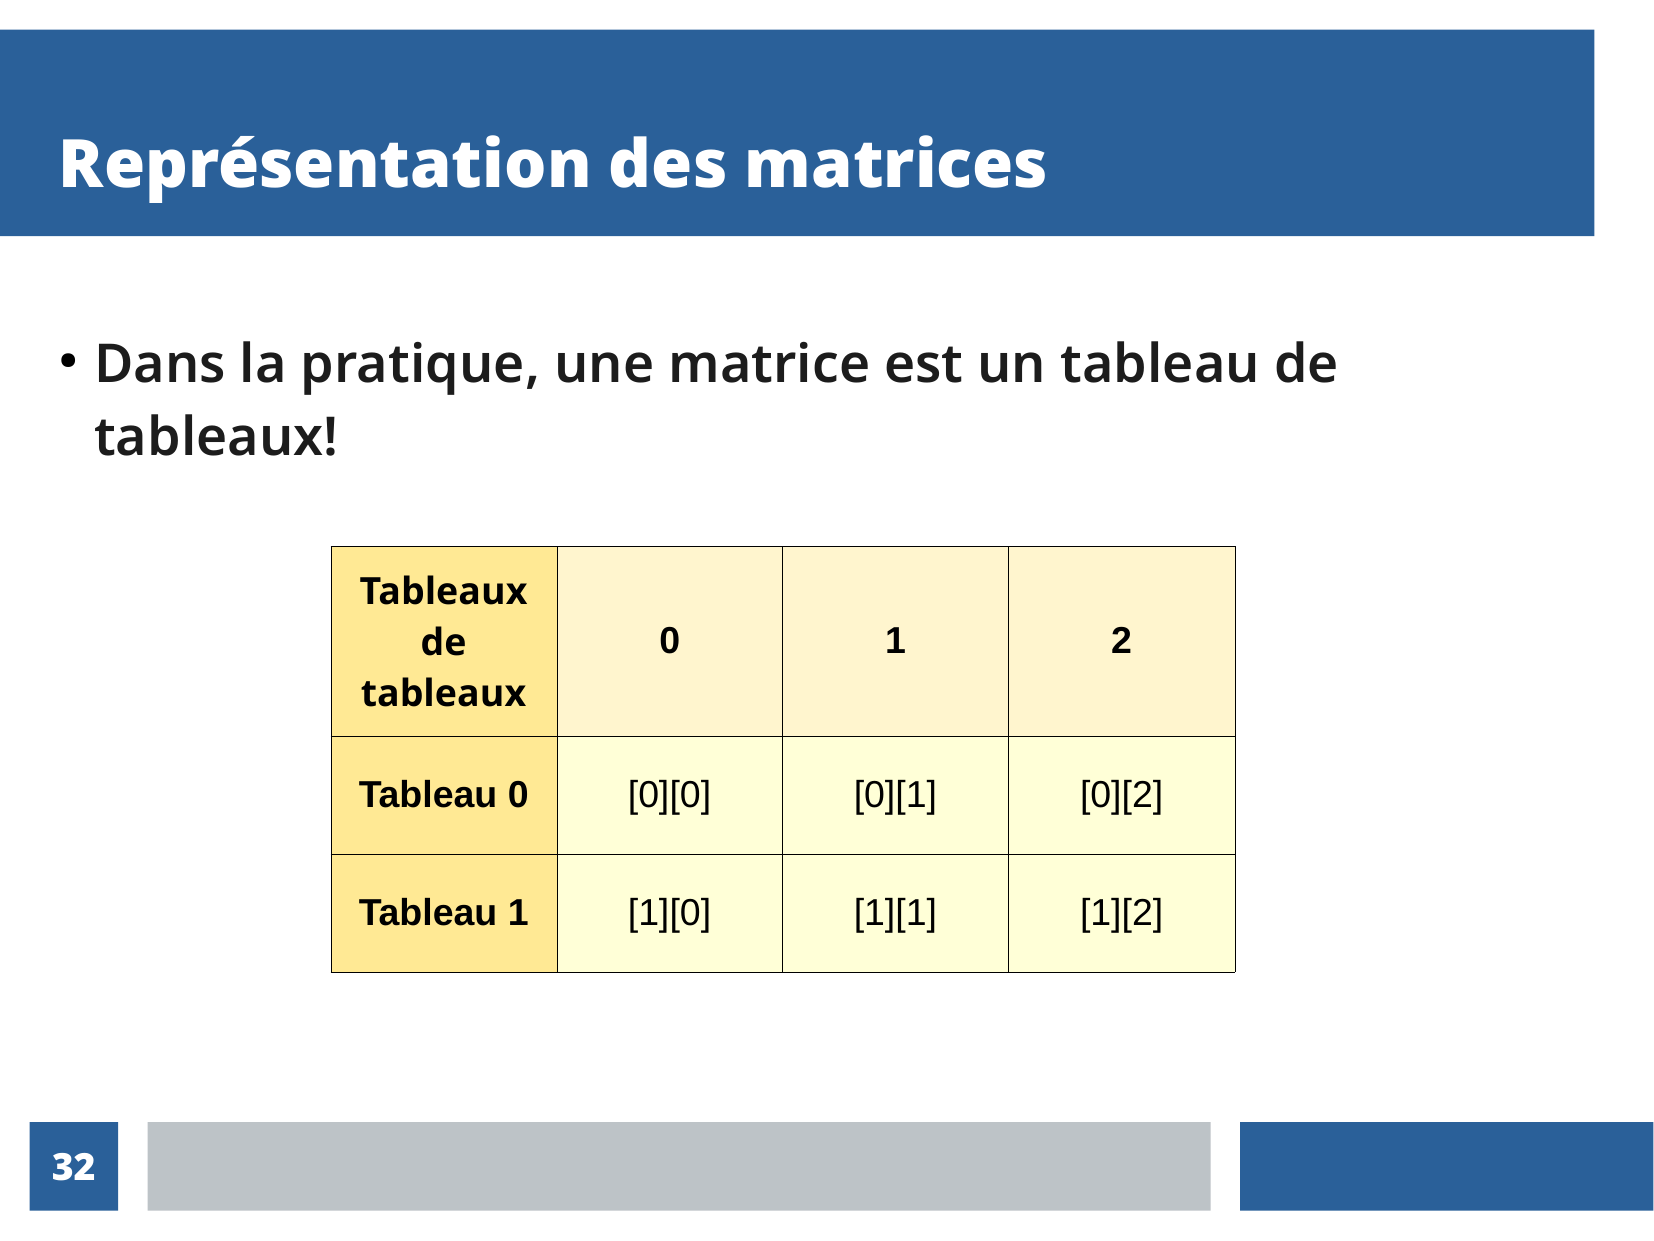

# Représentation des matrices
Dans la pratique, une matrice est un tableau de tableaux!
| Tableaux de tableaux | 0 | 1 | 2 |
| --- | --- | --- | --- |
| Tableau 0 | [0][0] | [0][1] | [0][2] |
| Tableau 1 | [1][0] | [1][1] | [1][2] |
32